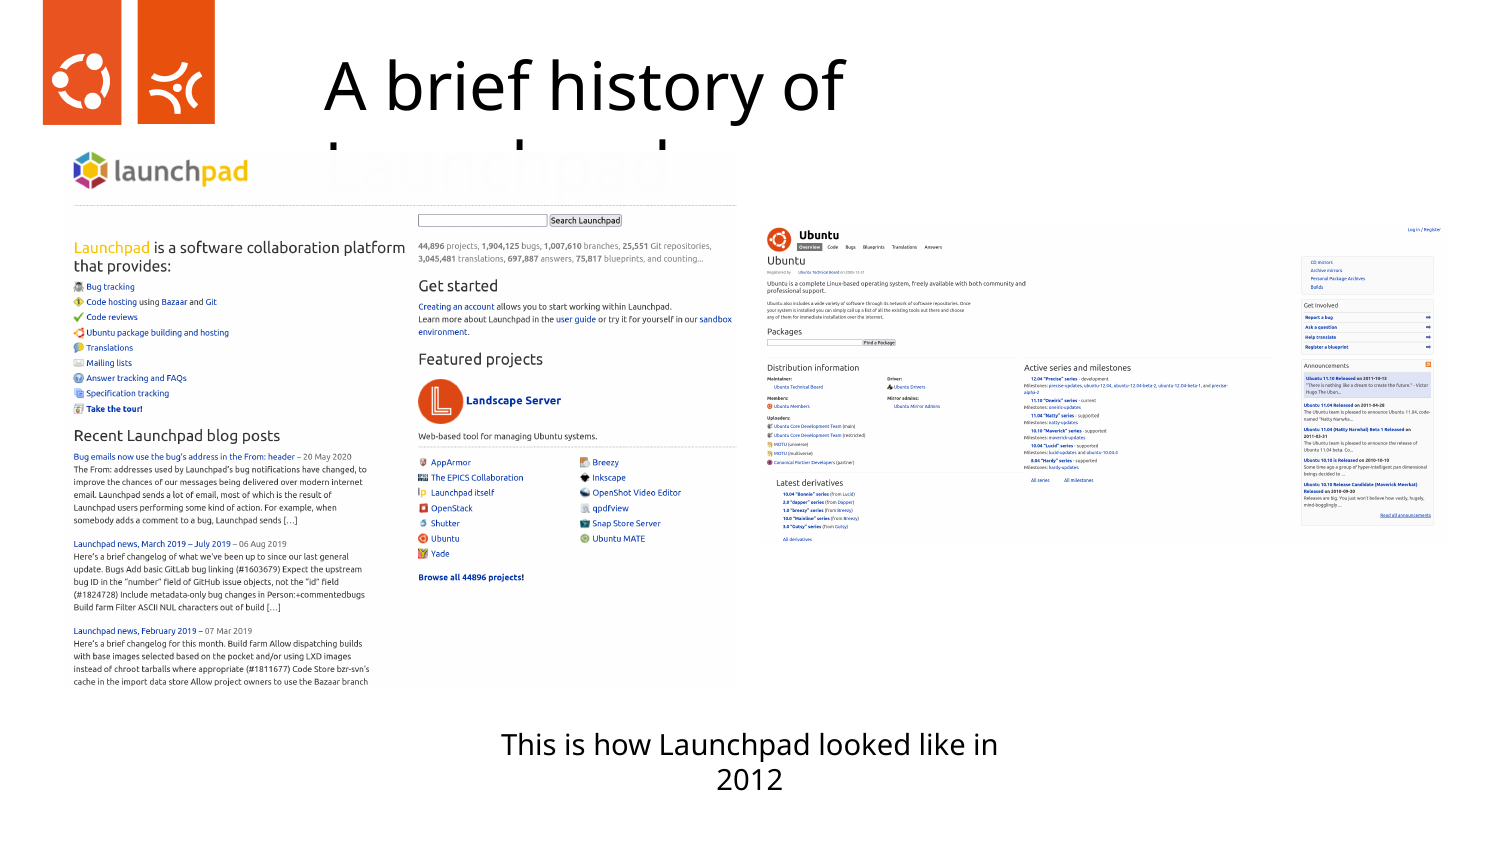

# A brief history of Launchpad
This is how Launchpad looked like in 2012